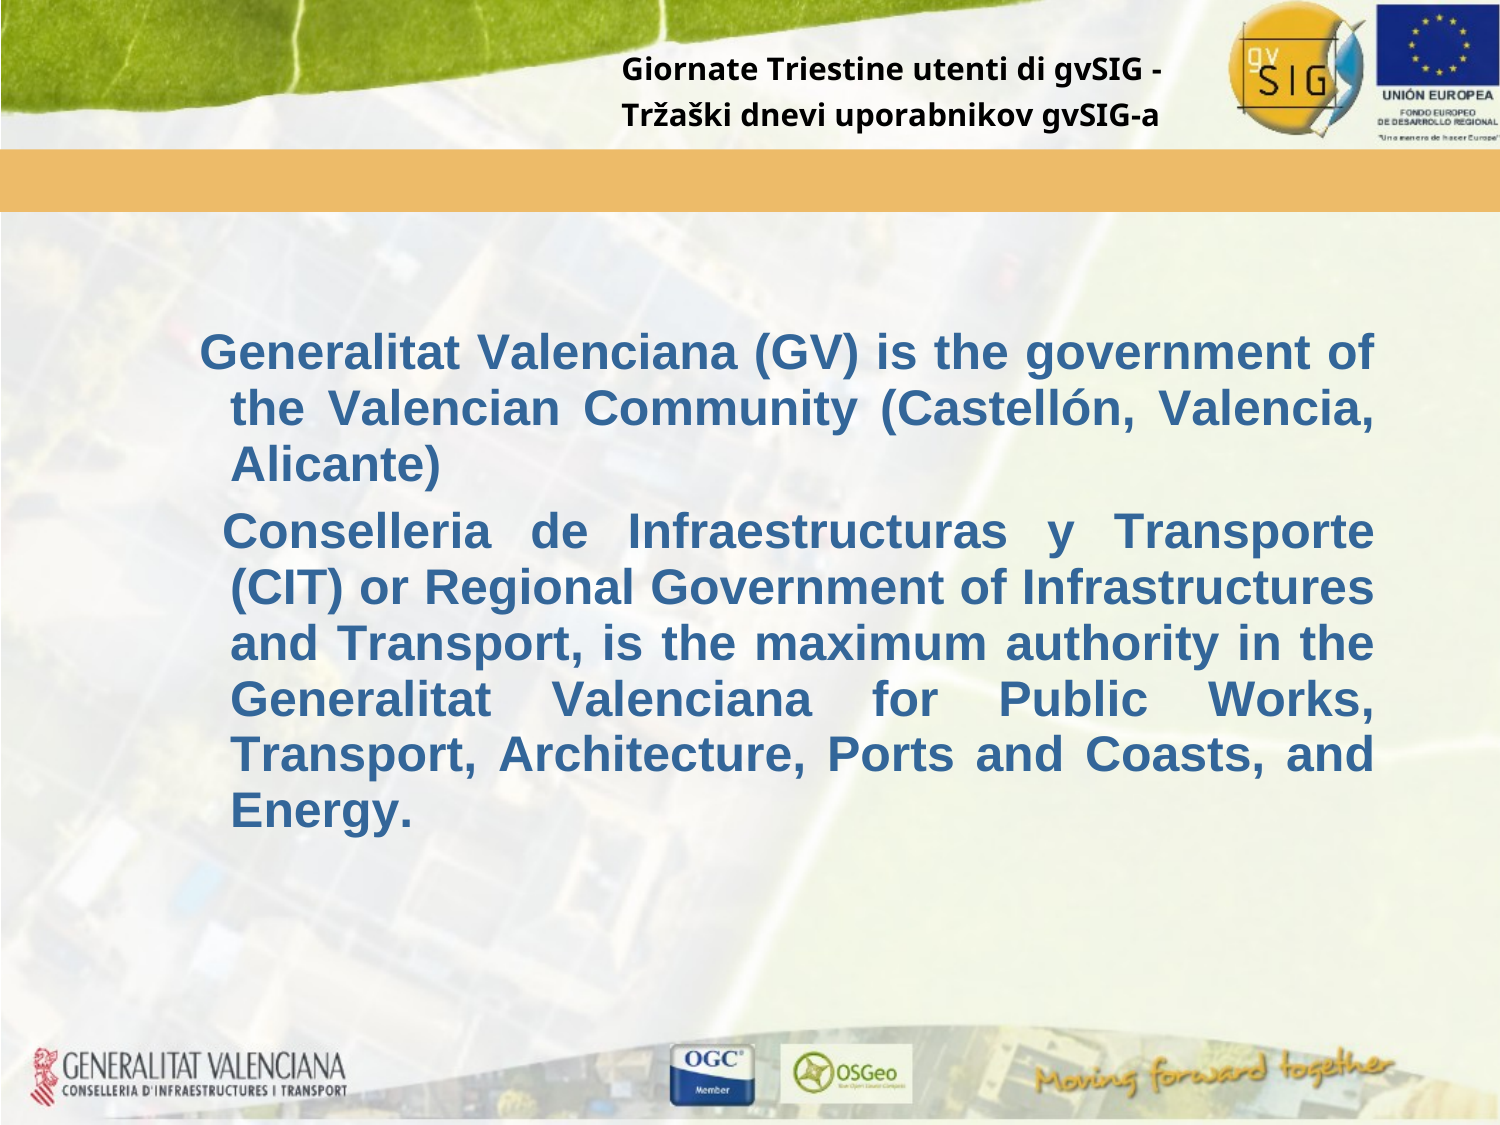

# Generalitat Valenciana (GV) is the government of the Valencian Community (Castellón, Valencia, Alicante)
 Conselleria de Infraestructuras y Transporte (CIT) or Regional Government of Infrastructures and Transport, is the maximum authority in the Generalitat Valenciana for Public Works, Transport, Architecture, Ports and Coasts, and Energy.